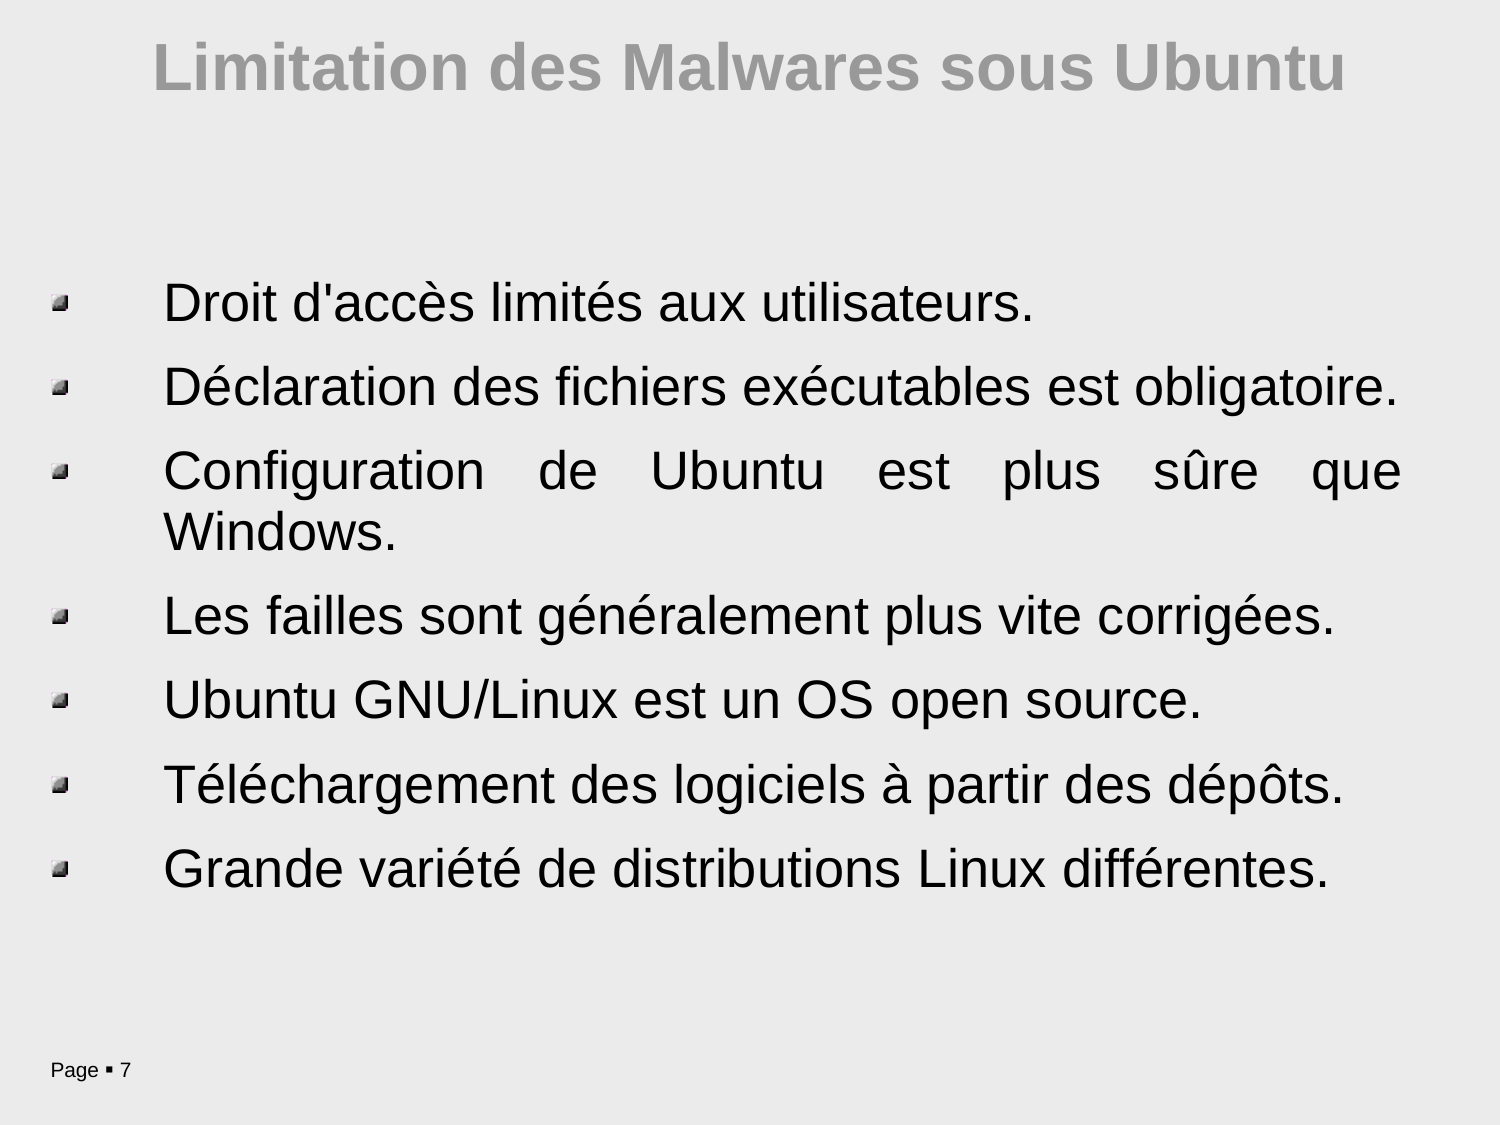

# Limitation des Malwares sous Ubuntu
Droit d'accès limités aux utilisateurs.
Déclaration des fichiers exécutables est obligatoire.
Configuration de Ubuntu est plus sûre que Windows.
Les failles sont généralement plus vite corrigées.
Ubuntu GNU/Linux est un OS open source.
Téléchargement des logiciels à partir des dépôts.
Grande variété de distributions Linux différentes.